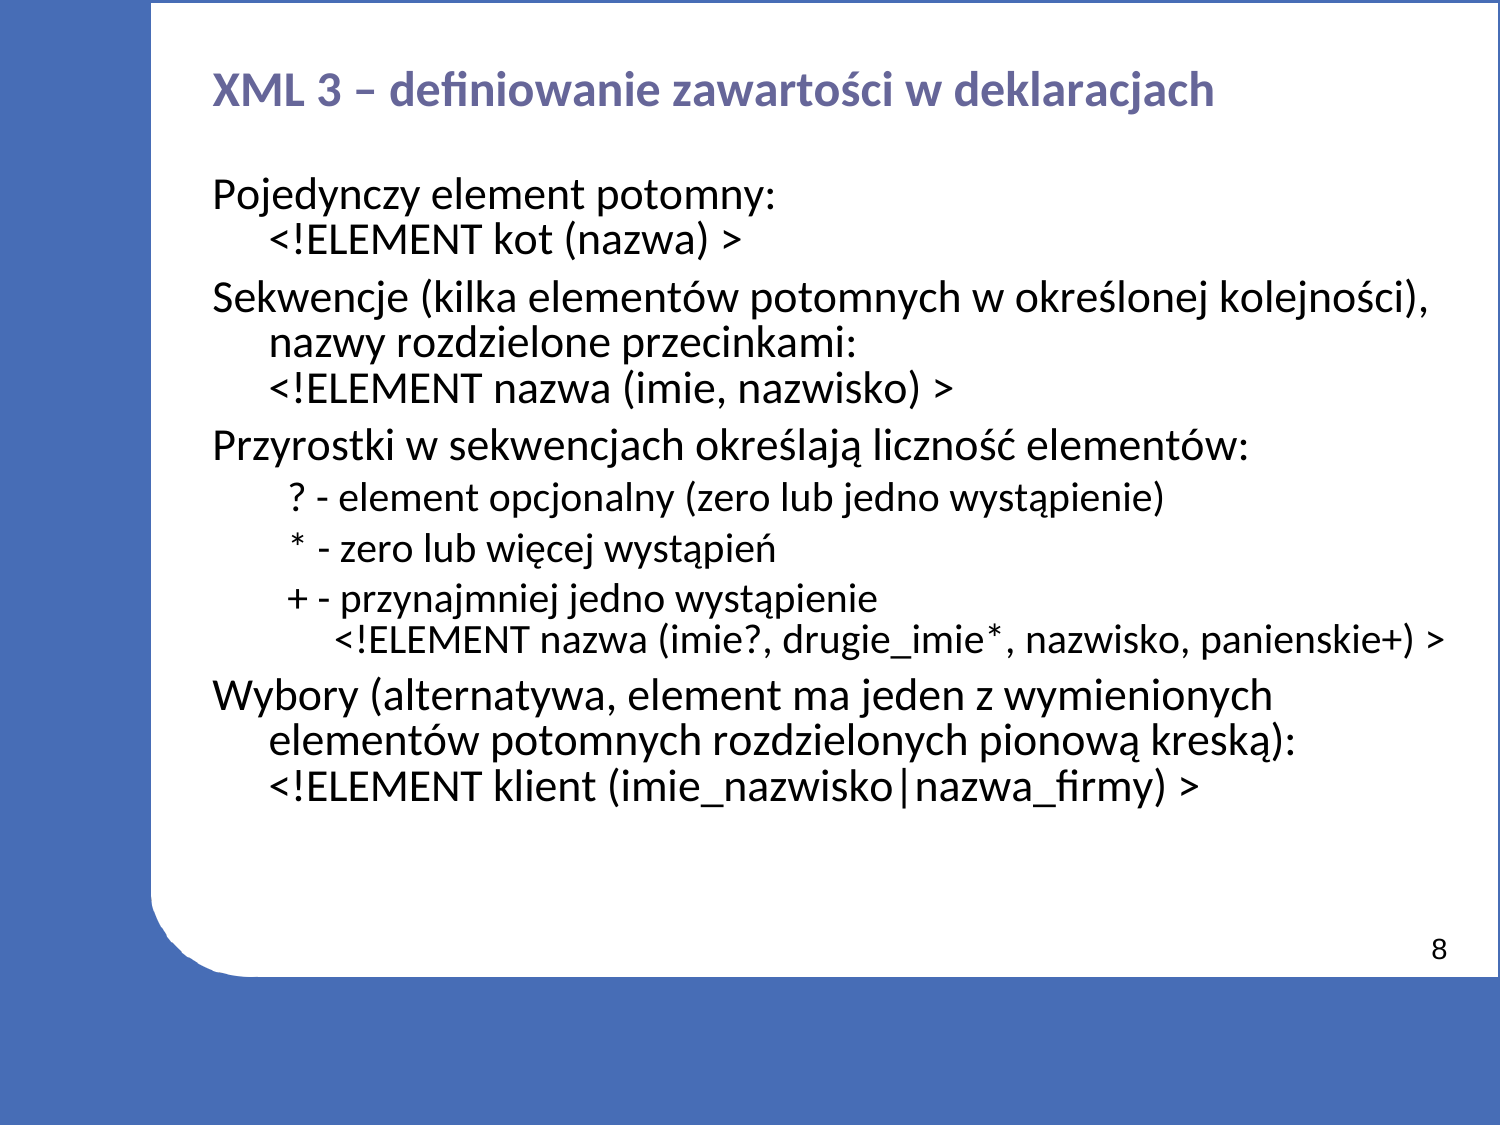

# XML 3 – definiowanie zawartości w deklaracjach
Pojedynczy element potomny:
<!ELEMENT kot (nazwa) >
Sekwencje (kilka elementów potomnych w określonej kolejności), nazwy rozdzielone przecinkami:
<!ELEMENT nazwa (imie, nazwisko) >
Przyrostki w sekwencjach określają liczność elementów:
? - element opcjonalny (zero lub jedno wystąpienie)
* - zero lub więcej wystąpień
+ - przynajmniej jedno wystąpienie
<!ELEMENT nazwa (imie?, drugie_imie*, nazwisko, panienskie+) >
Wybory (alternatywa, element ma jeden z wymienionych elementów potomnych rozdzielonych pionową kreską):
<!ELEMENT klient (imie_nazwisko|nazwa_firmy) >
8